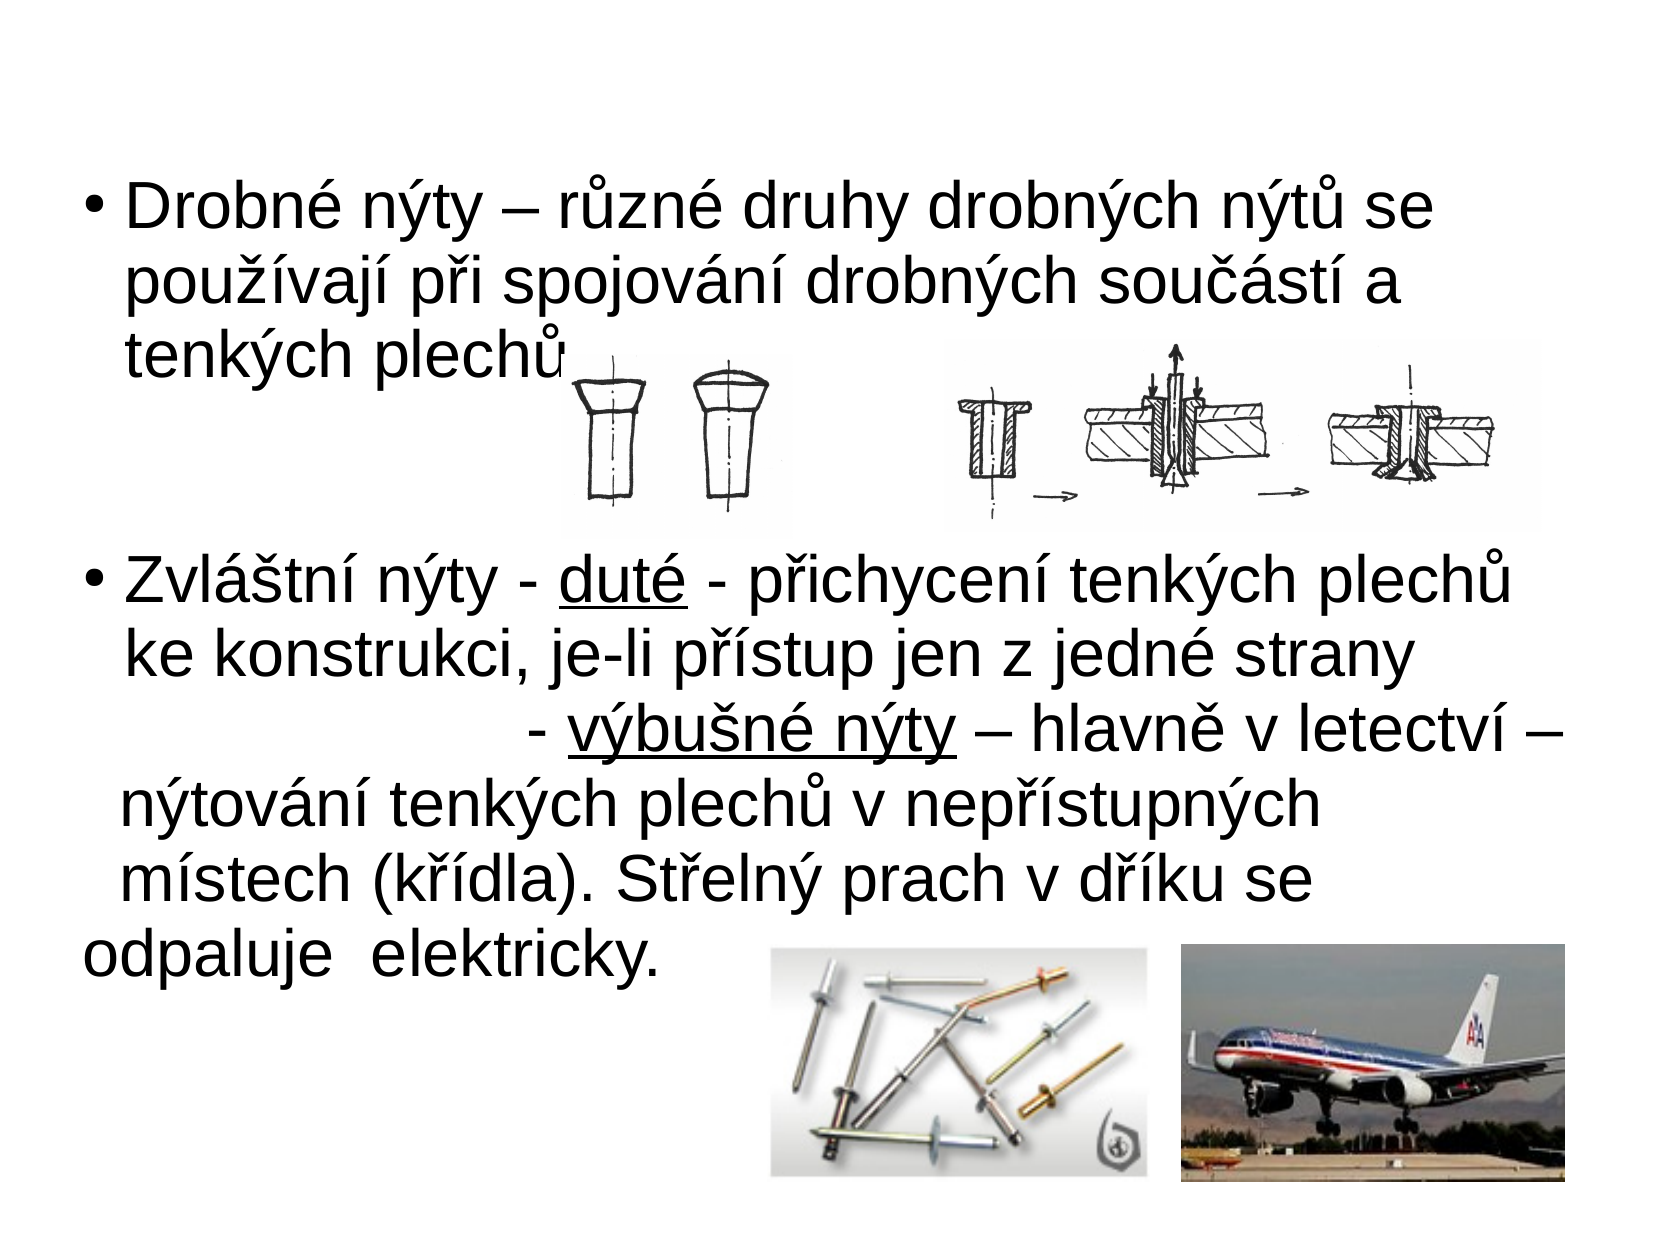

# Drobné nýty – různé druhy drobných nýtů se
 používají při spojování drobných součástí a
 tenkých plechů.
 Zvláštní nýty - duté - přichycení tenkých plechů
 ke konstrukci, je-li přístup jen z jedné strany
 - výbušné nýty – hlavně v letectví – nýtování tenkých plechů v nepřístupných
 místech (křídla). Střelný prach v dříku se odpaluje elektricky.